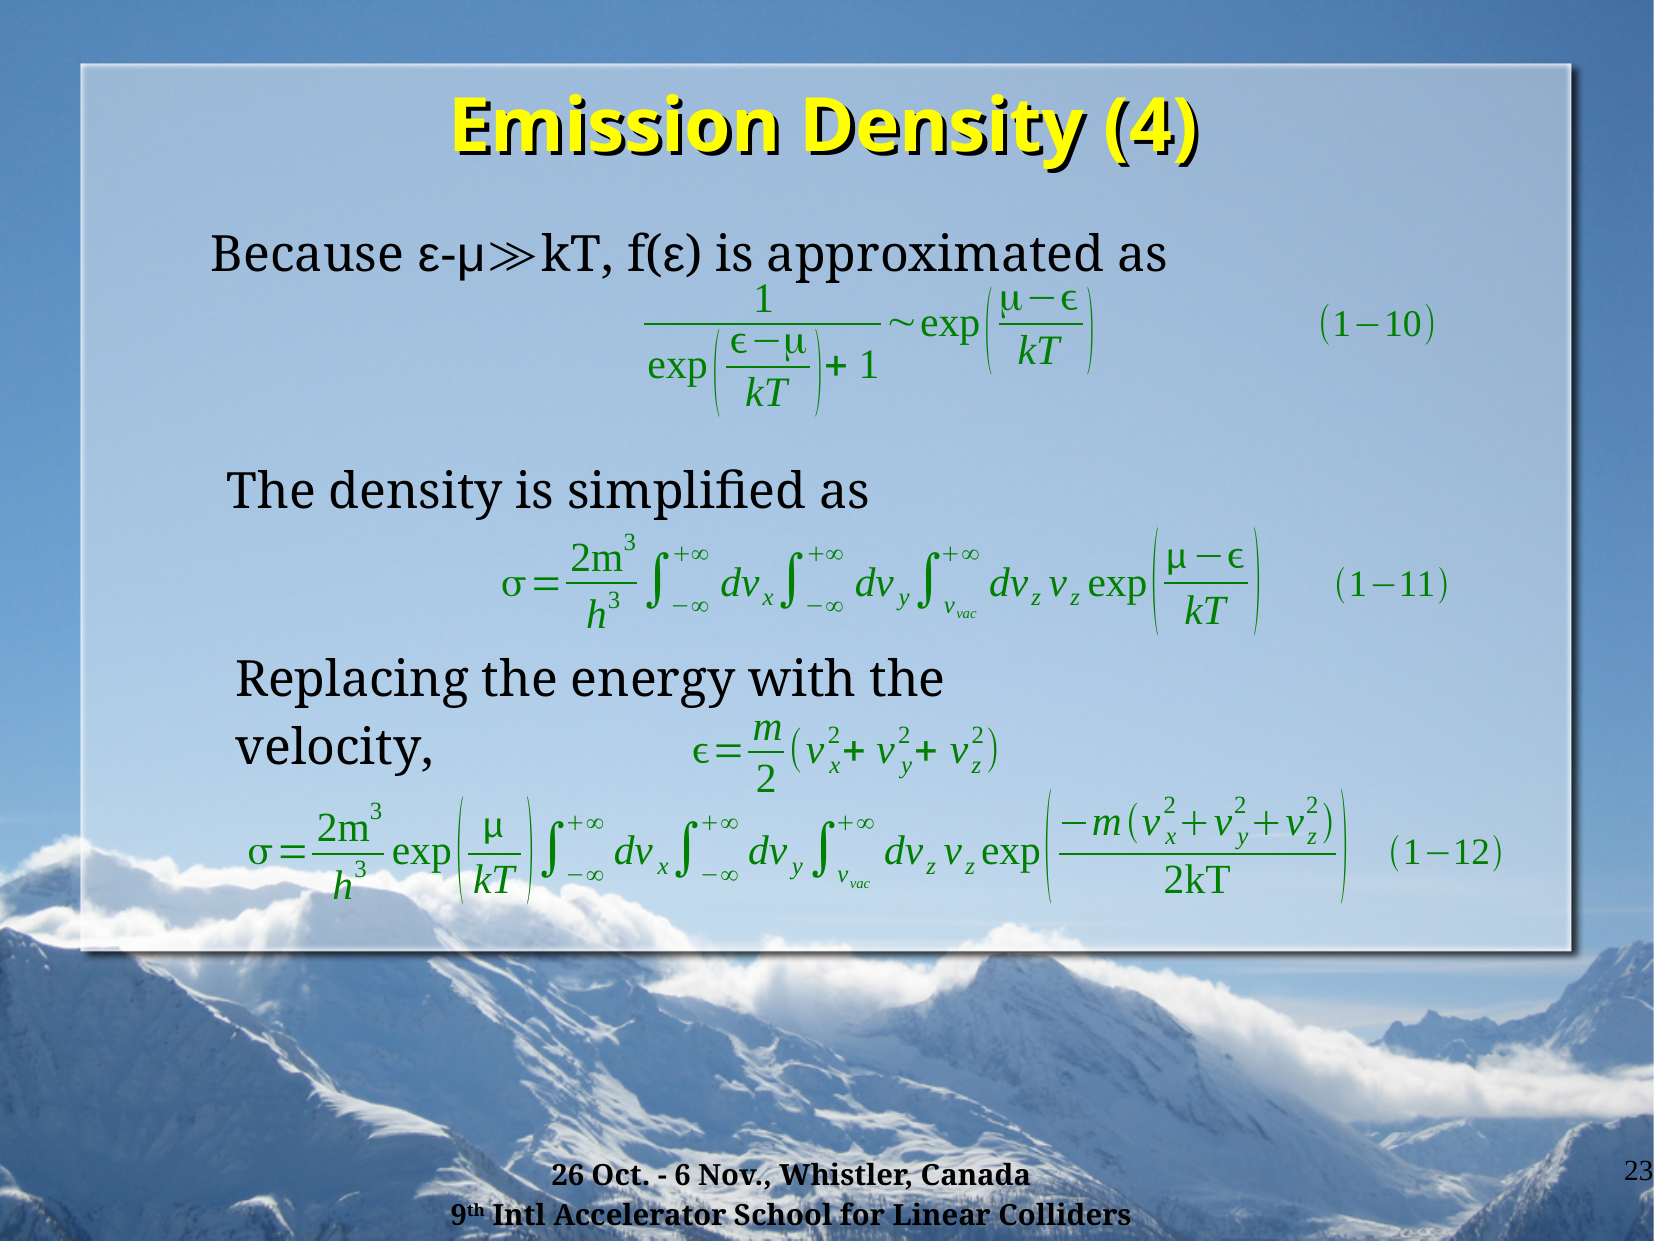

# Emission Density (4)
Because ε-μ≫kT, f(ε) is approximated as
The density is simplified as
Replacing the energy with the velocity,
23